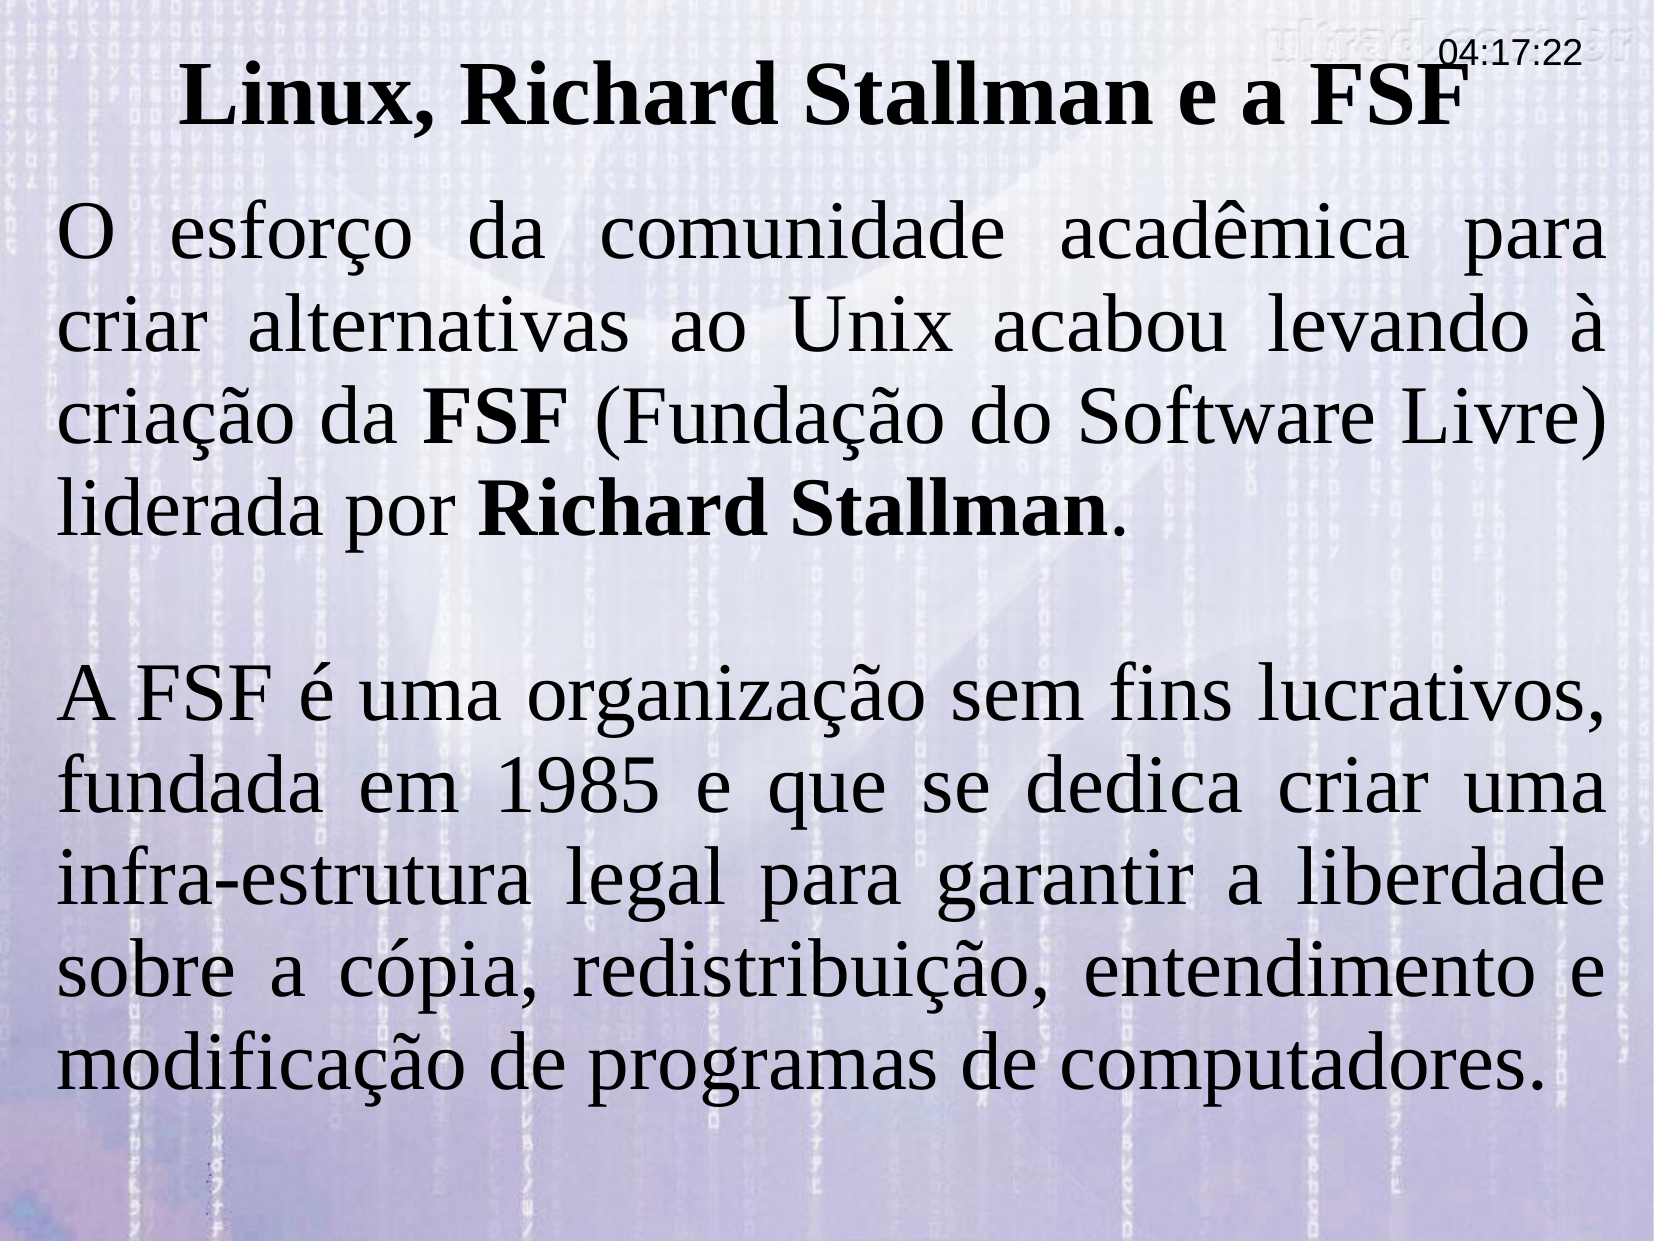

03:10:28
Linux, Richard Stallman e a FSF
O esforço da comunidade acadêmica para criar alternativas ao Unix acabou levando à criação da FSF (Fundação do Software Livre) liderada por Richard Stallman.
A FSF é uma organização sem fins lucrativos, fundada em 1985 e que se dedica criar uma infra-estrutura legal para garantir a liberdade sobre a cópia, redistribuição, entendimento e modificação de programas de computadores.